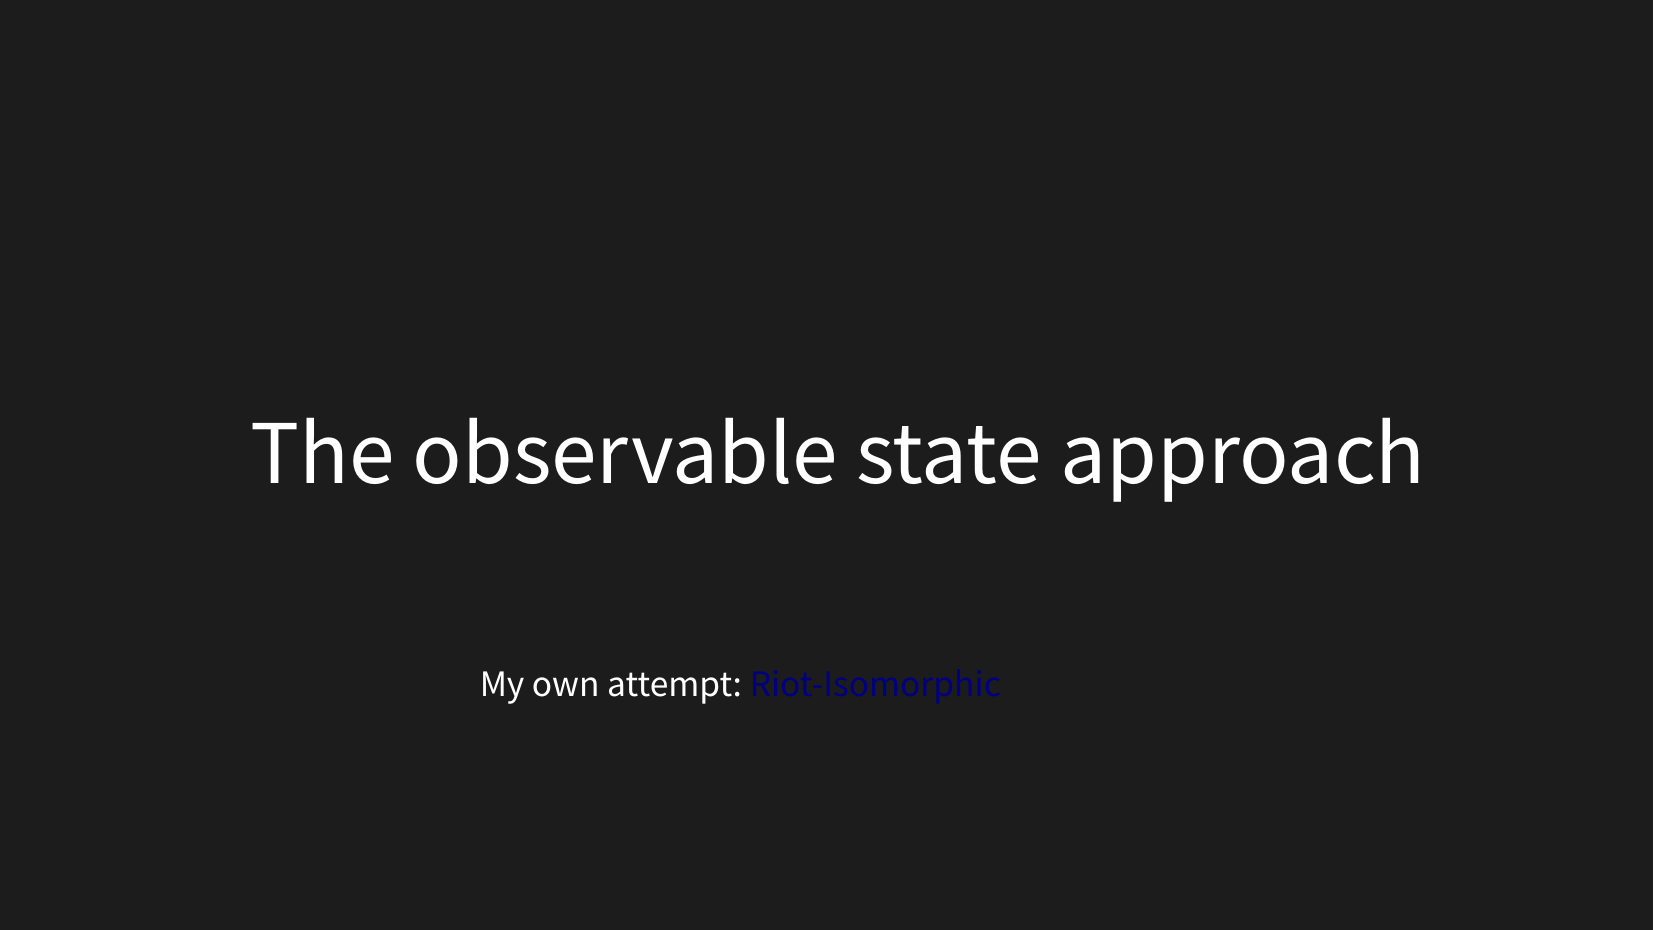

# The observable state approach
My own attempt: Riot-Isomorphic